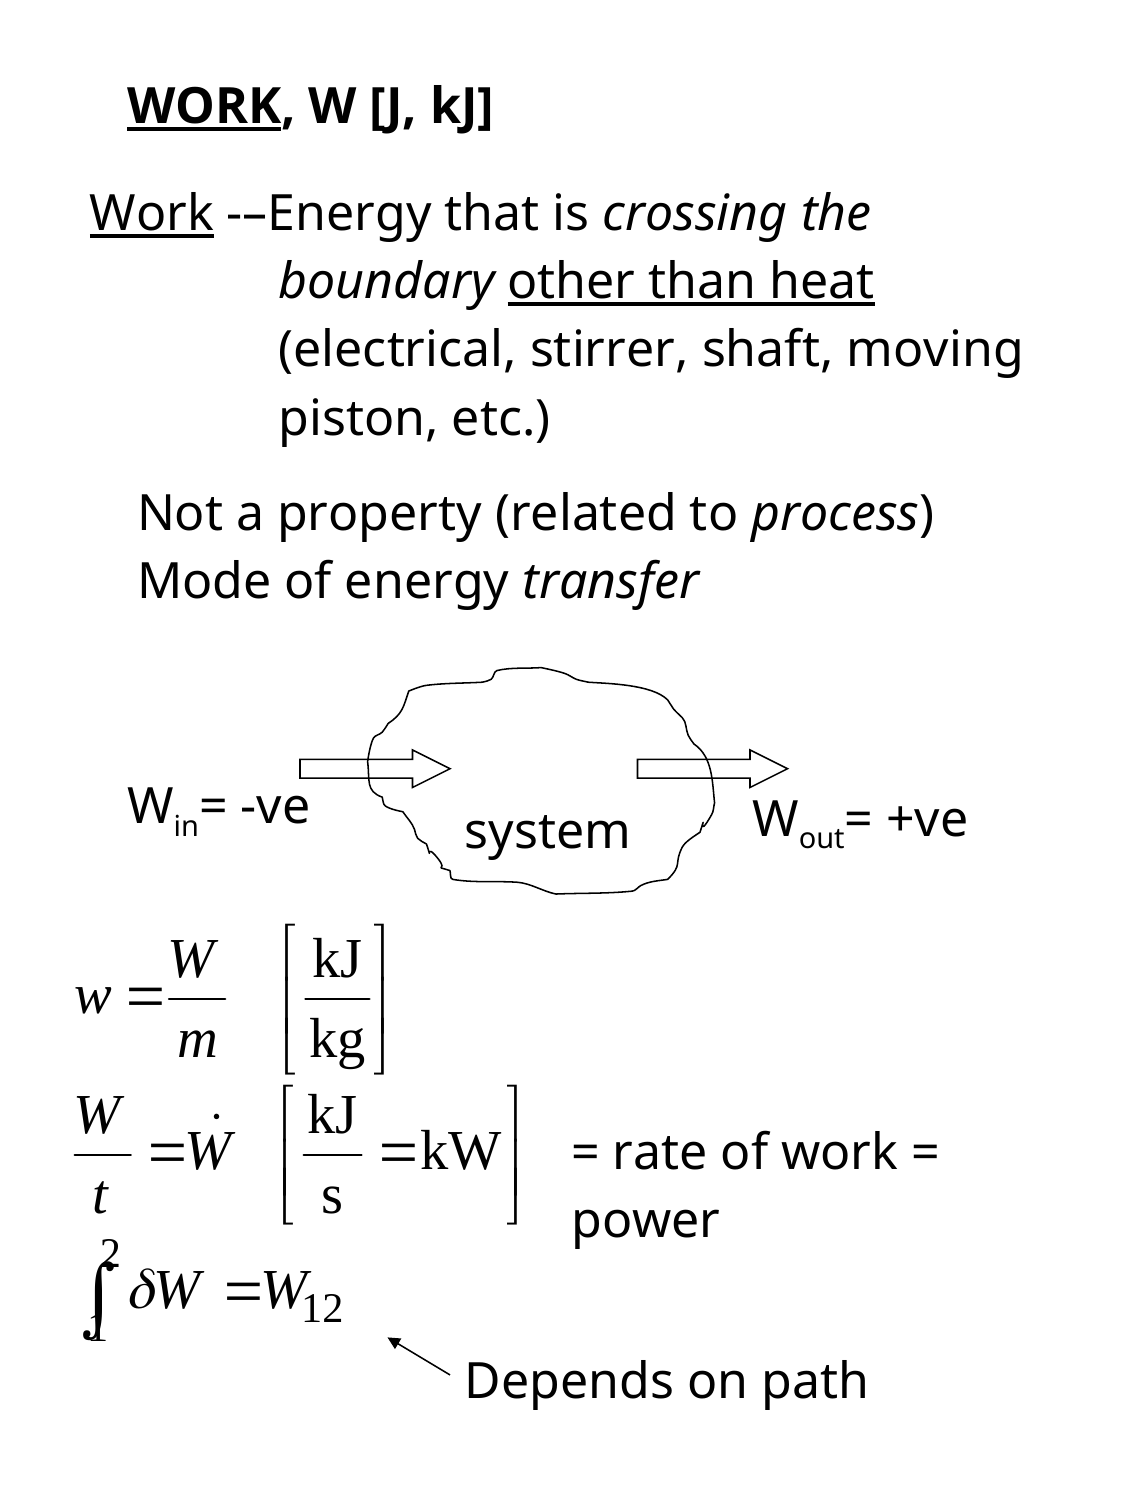

WORK, W [J, kJ]
Work -–Energy that is crossing the boundary other than heat
	(electrical, stirrer, shaft, moving piston, etc.)
Not a property (related to process)
Mode of energy transfer
Win= -ve
Wout= +ve
system
= rate of work = power
Depends on path